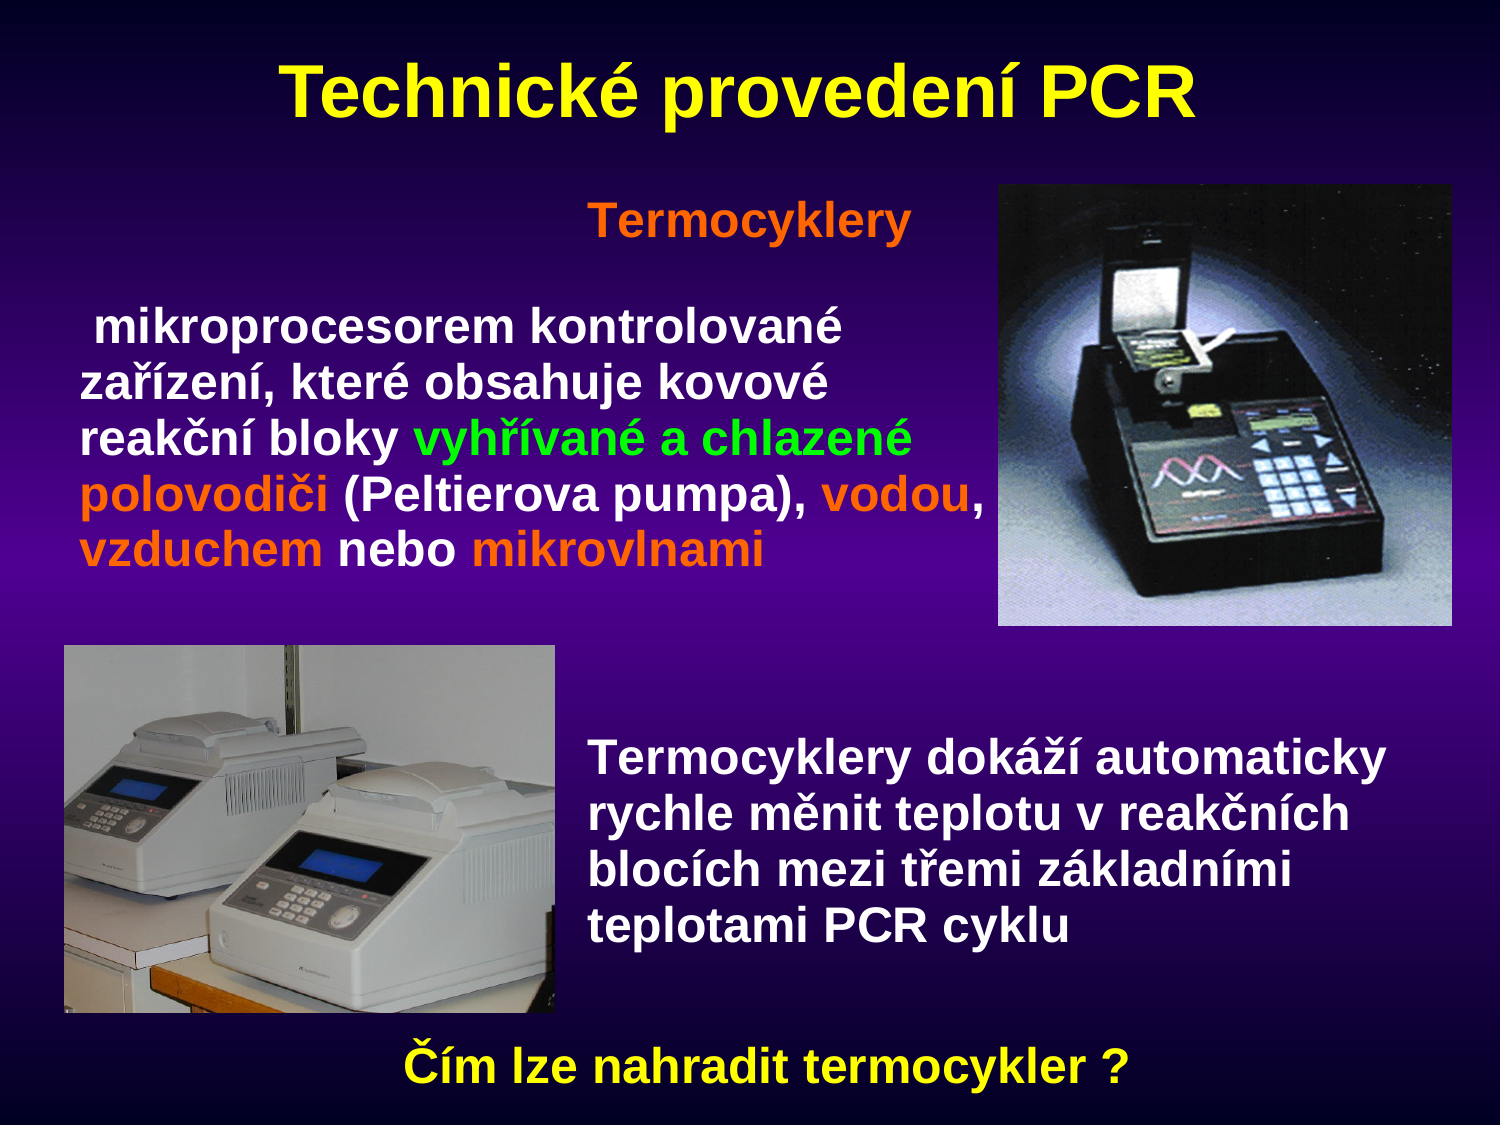

# Technické provedení PCR
Termocyklery
 mikroprocesorem kontrolované zařízení, které obsahuje kovové reakční bloky vyhřívané a chlazené polovodiči (Peltierova pumpa), vodou, vzduchem nebo mikrovlnami
Termocyklery dokáží automaticky rychle měnit teplotu v reakčních blocích mezi třemi základními teplotami PCR cyklu
Čím lze nahradit termocykler ?